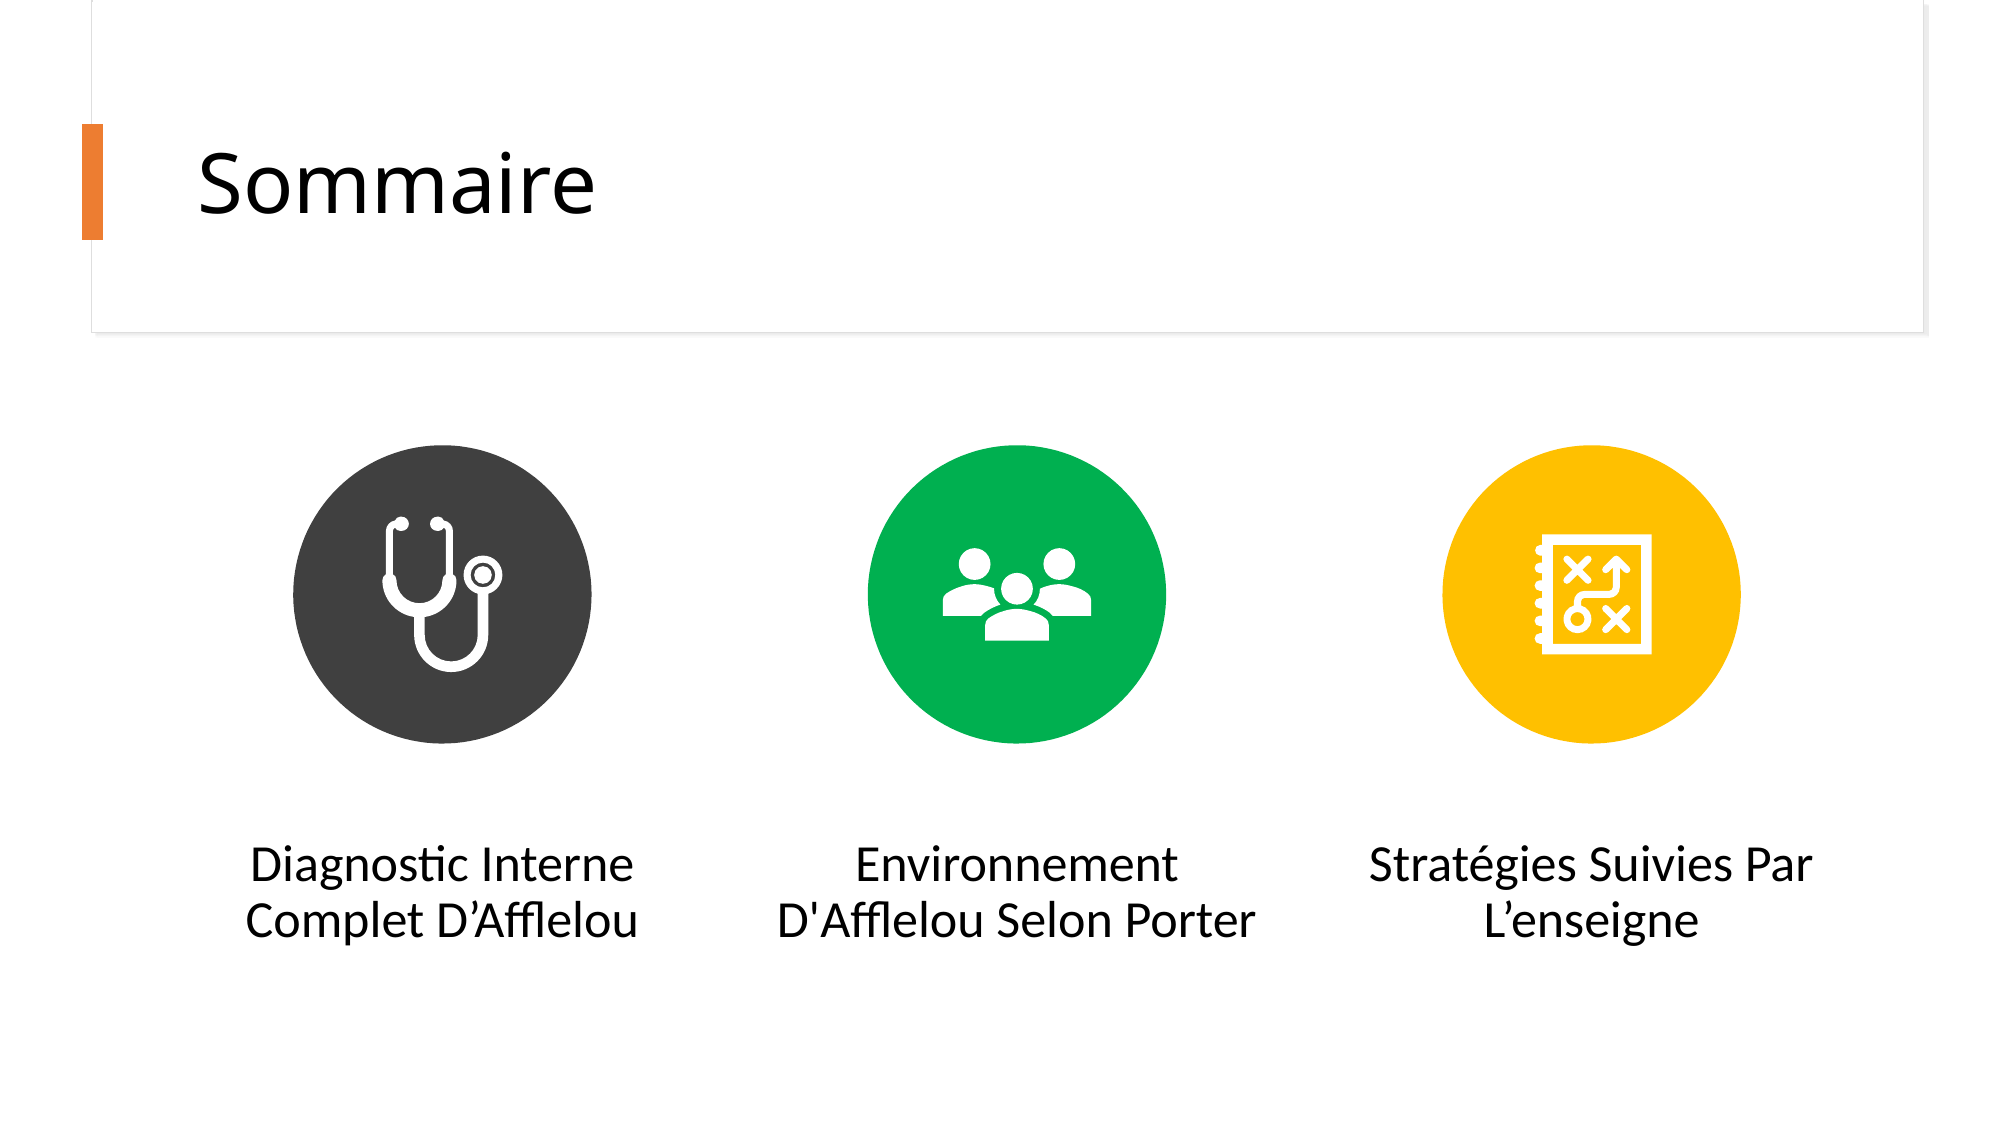

# Sommaire
Diagnostic Interne Complet D’Afflelou
Environnement D'Afflelou Selon Porter
Stratégies Suivies Par L’enseigne